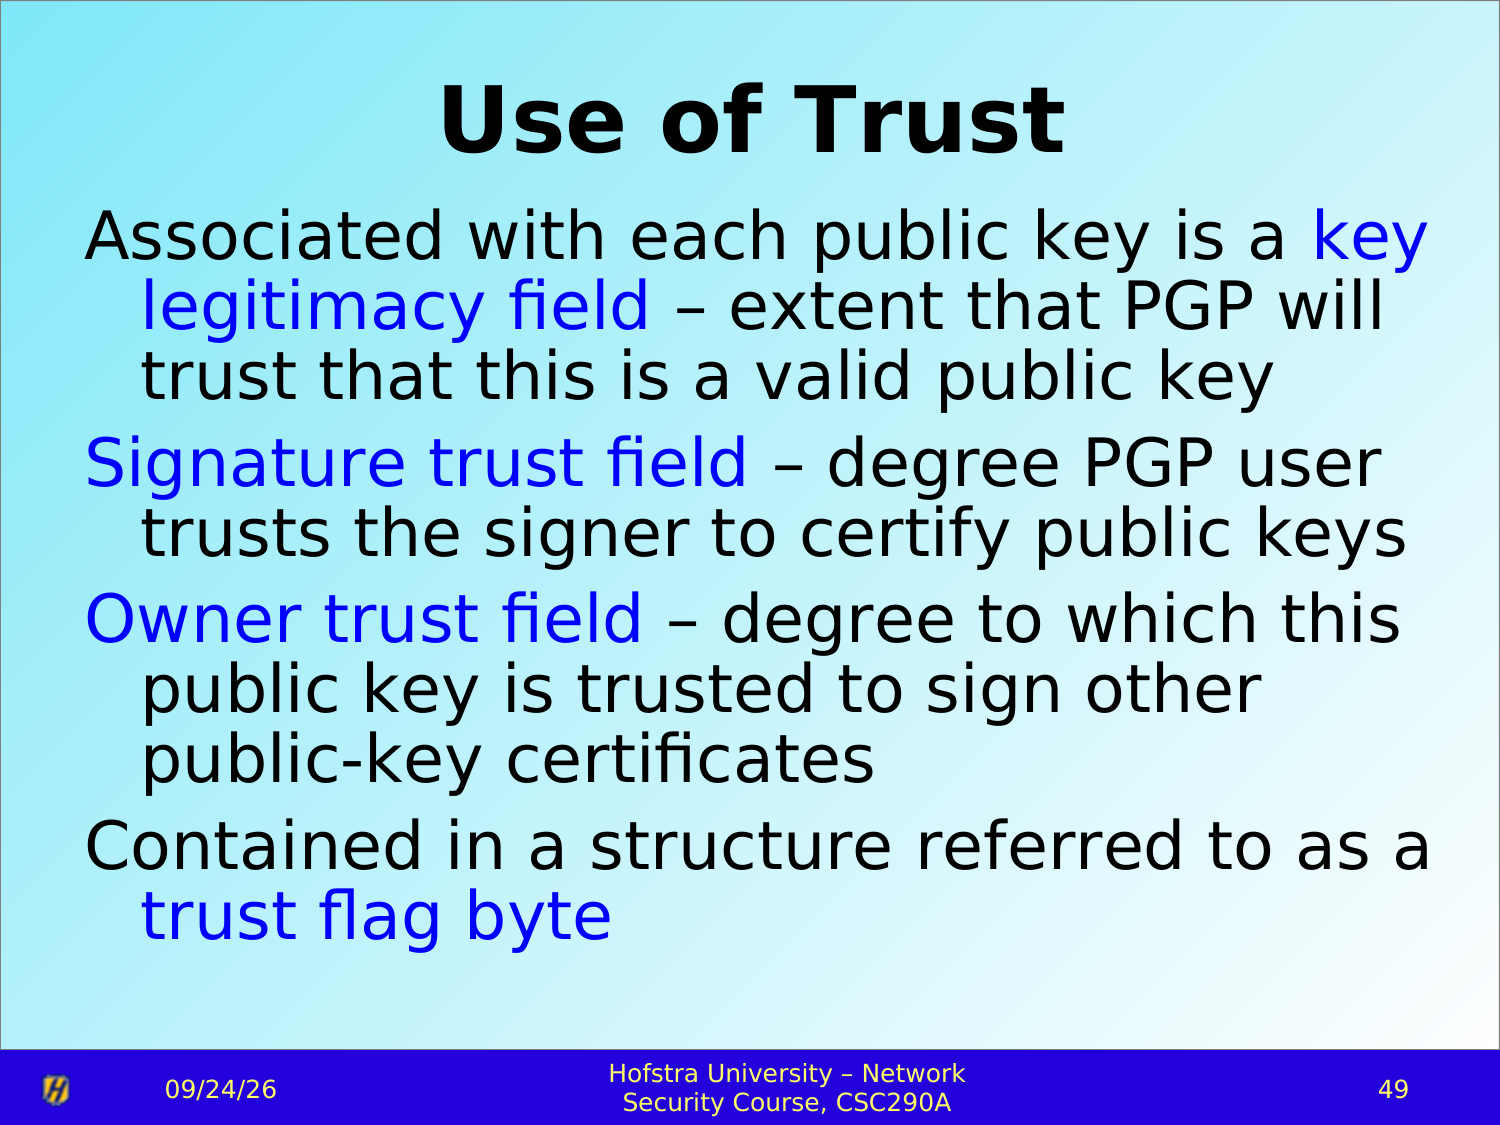

# Use of Trust
Associated with each public key is a key legitimacy field – extent that PGP will trust that this is a valid public key
Signature trust field – degree PGP user trusts the signer to certify public keys
Owner trust field – degree to which this public key is trusted to sign other public-key certificates
Contained in a structure referred to as a trust flag byte
49